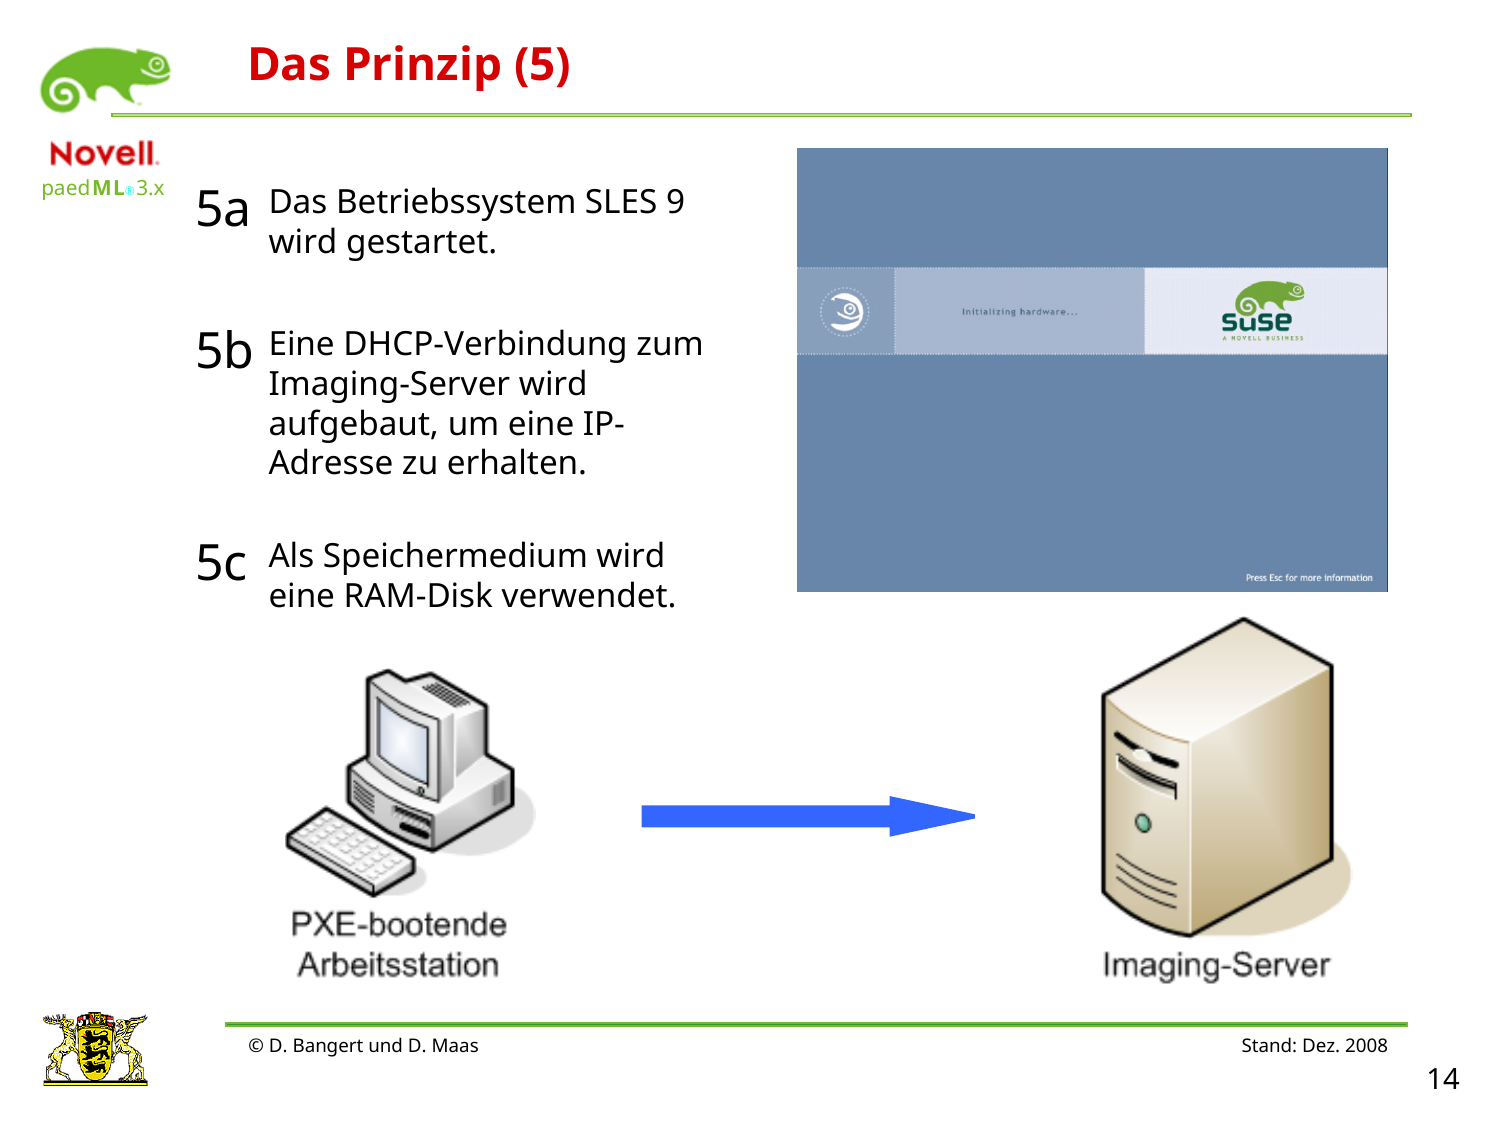

# Das Prinzip (5)‏
5a
Das Betriebssystem SLES 9 wird gestartet.
5b
Eine DHCP-Verbindung zum Imaging-Server wird aufgebaut, um eine IP-Adresse zu erhalten.
5c
Als Speichermedium wird eine RAM-Disk verwendet.
© D. Bangert und D. Maas
Dez. 2008
14